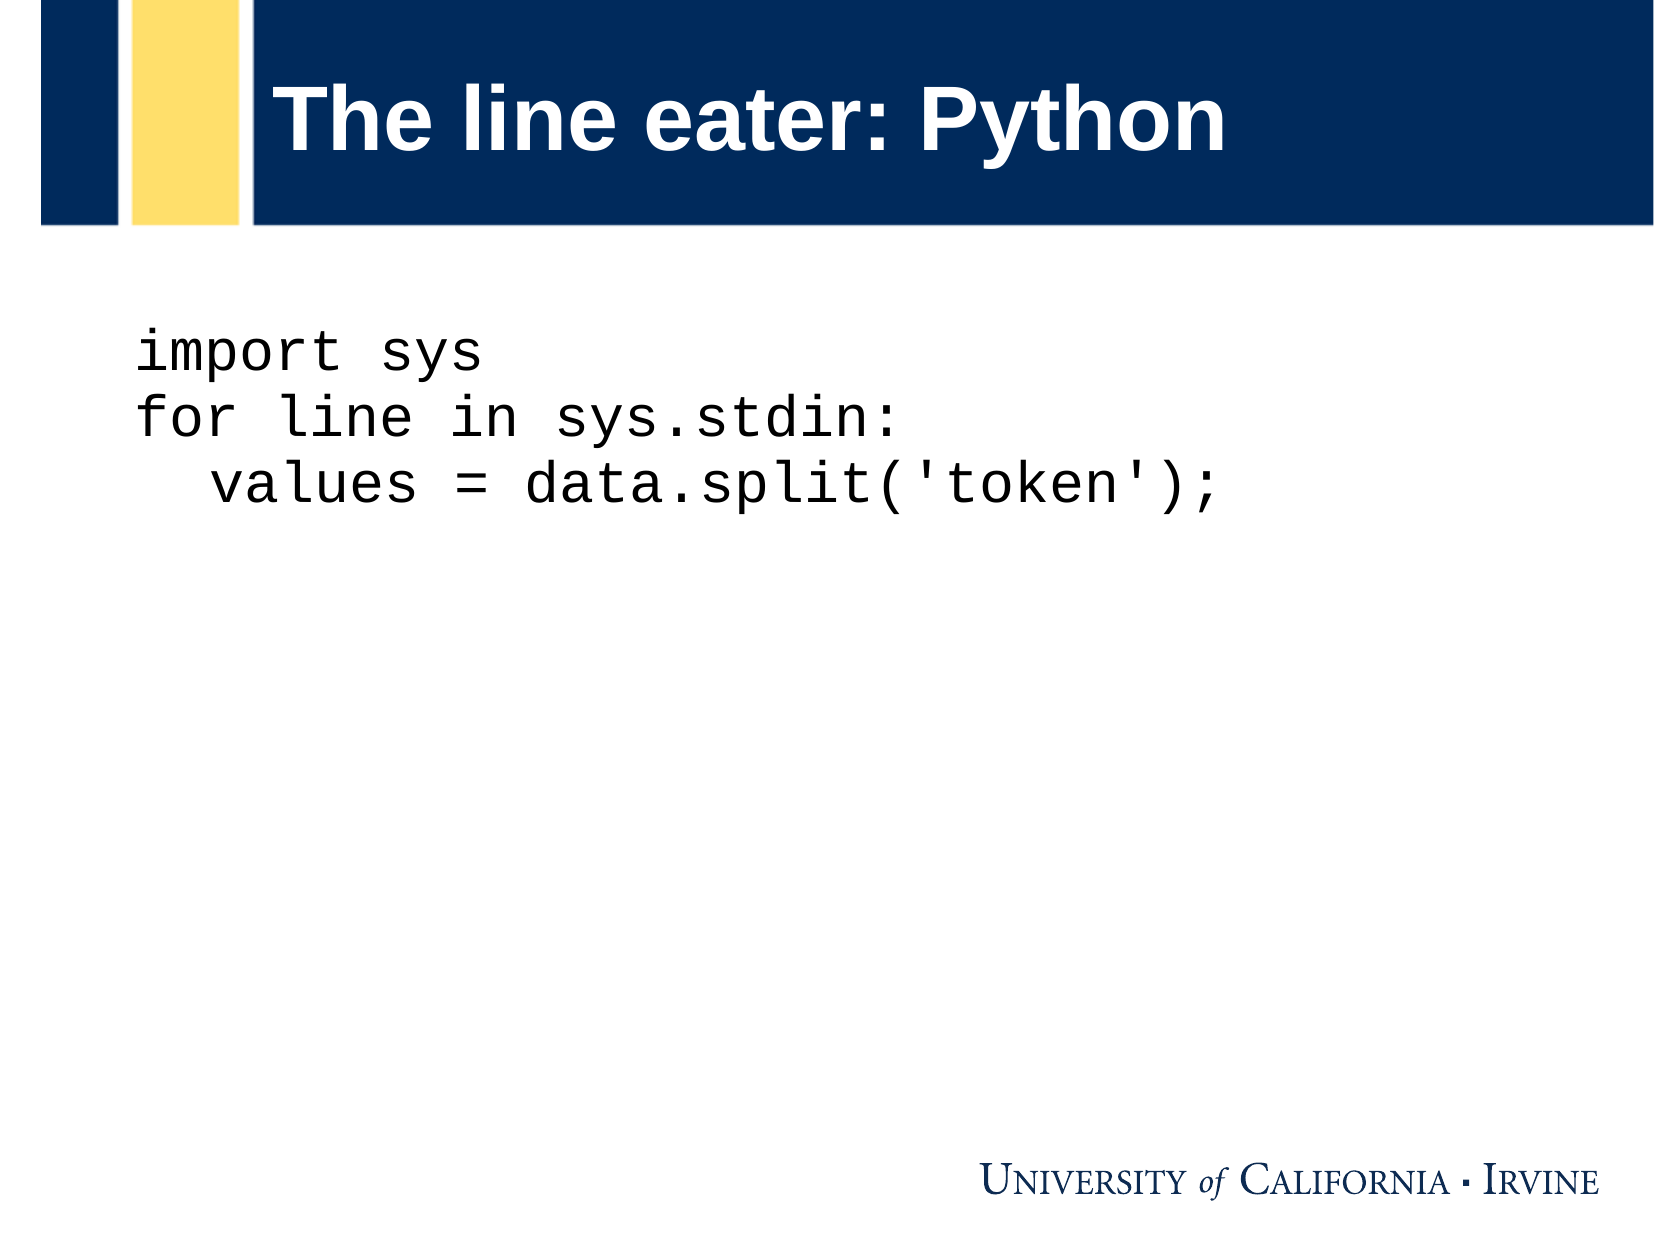

# The line eater: Python
import sys
for line in sys.stdin:
	values = data.split('token');